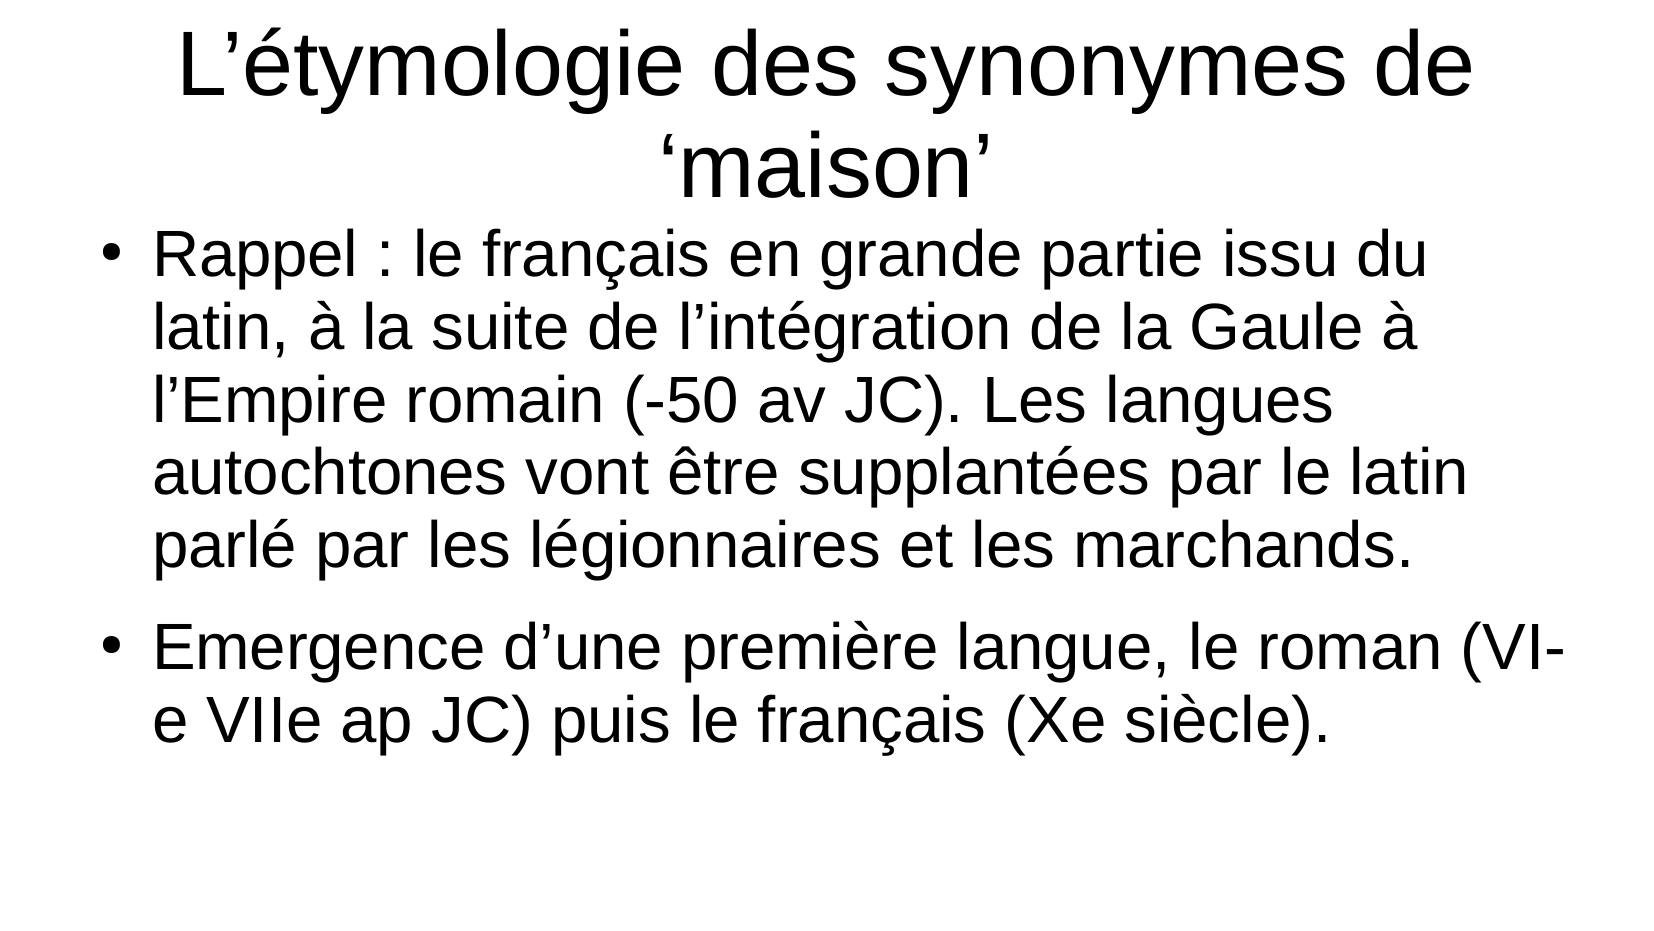

# L’étymologie des synonymes de ‘maison’
Rappel : le français en grande partie issu du latin, à la suite de l’intégration de la Gaule à l’Empire romain (-50 av JC). Les langues autochtones vont être supplantées par le latin parlé par les légionnaires et les marchands.
Emergence d’une première langue, le roman (VI-e VIIe ap JC) puis le français (Xe siècle).